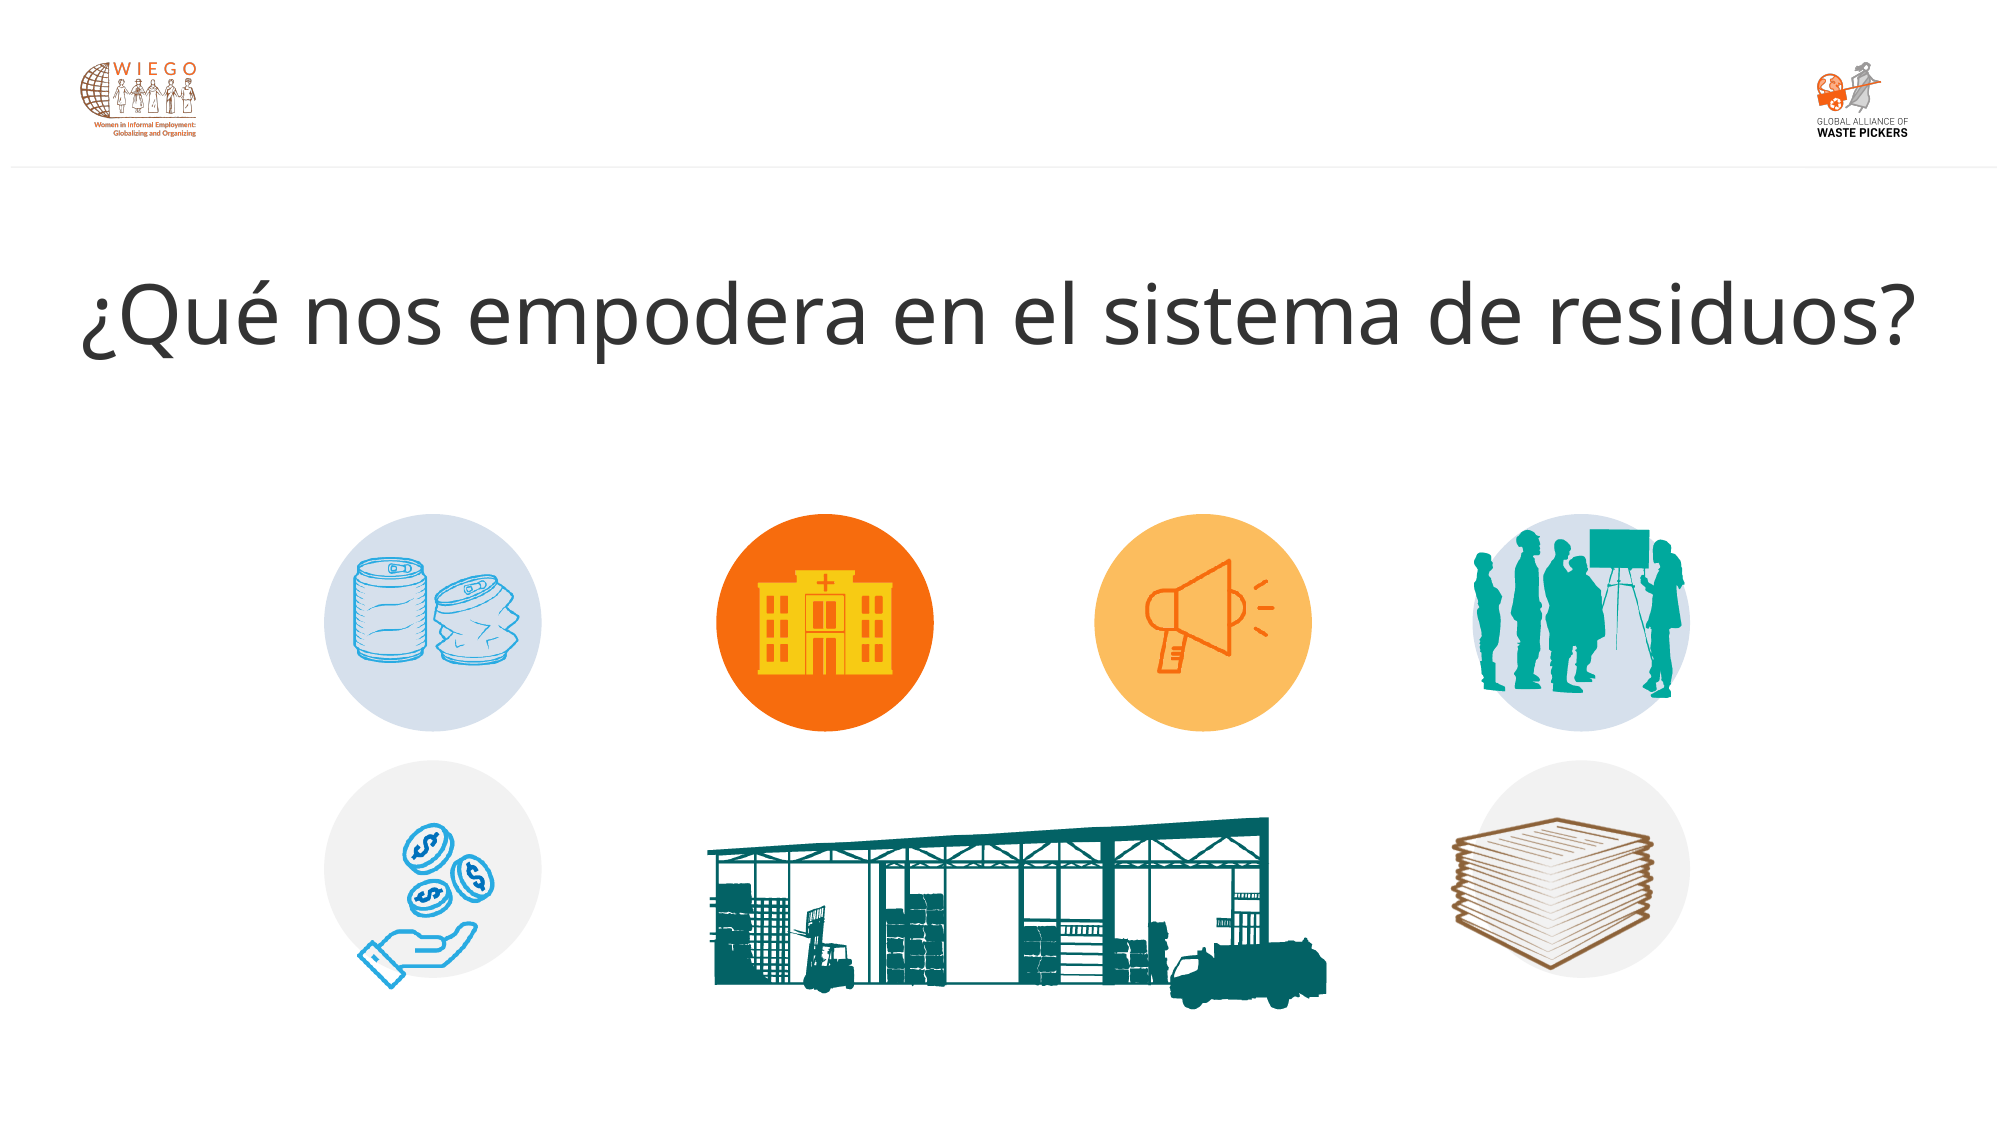

¿Qué nos empodera en el sistema de residuos?